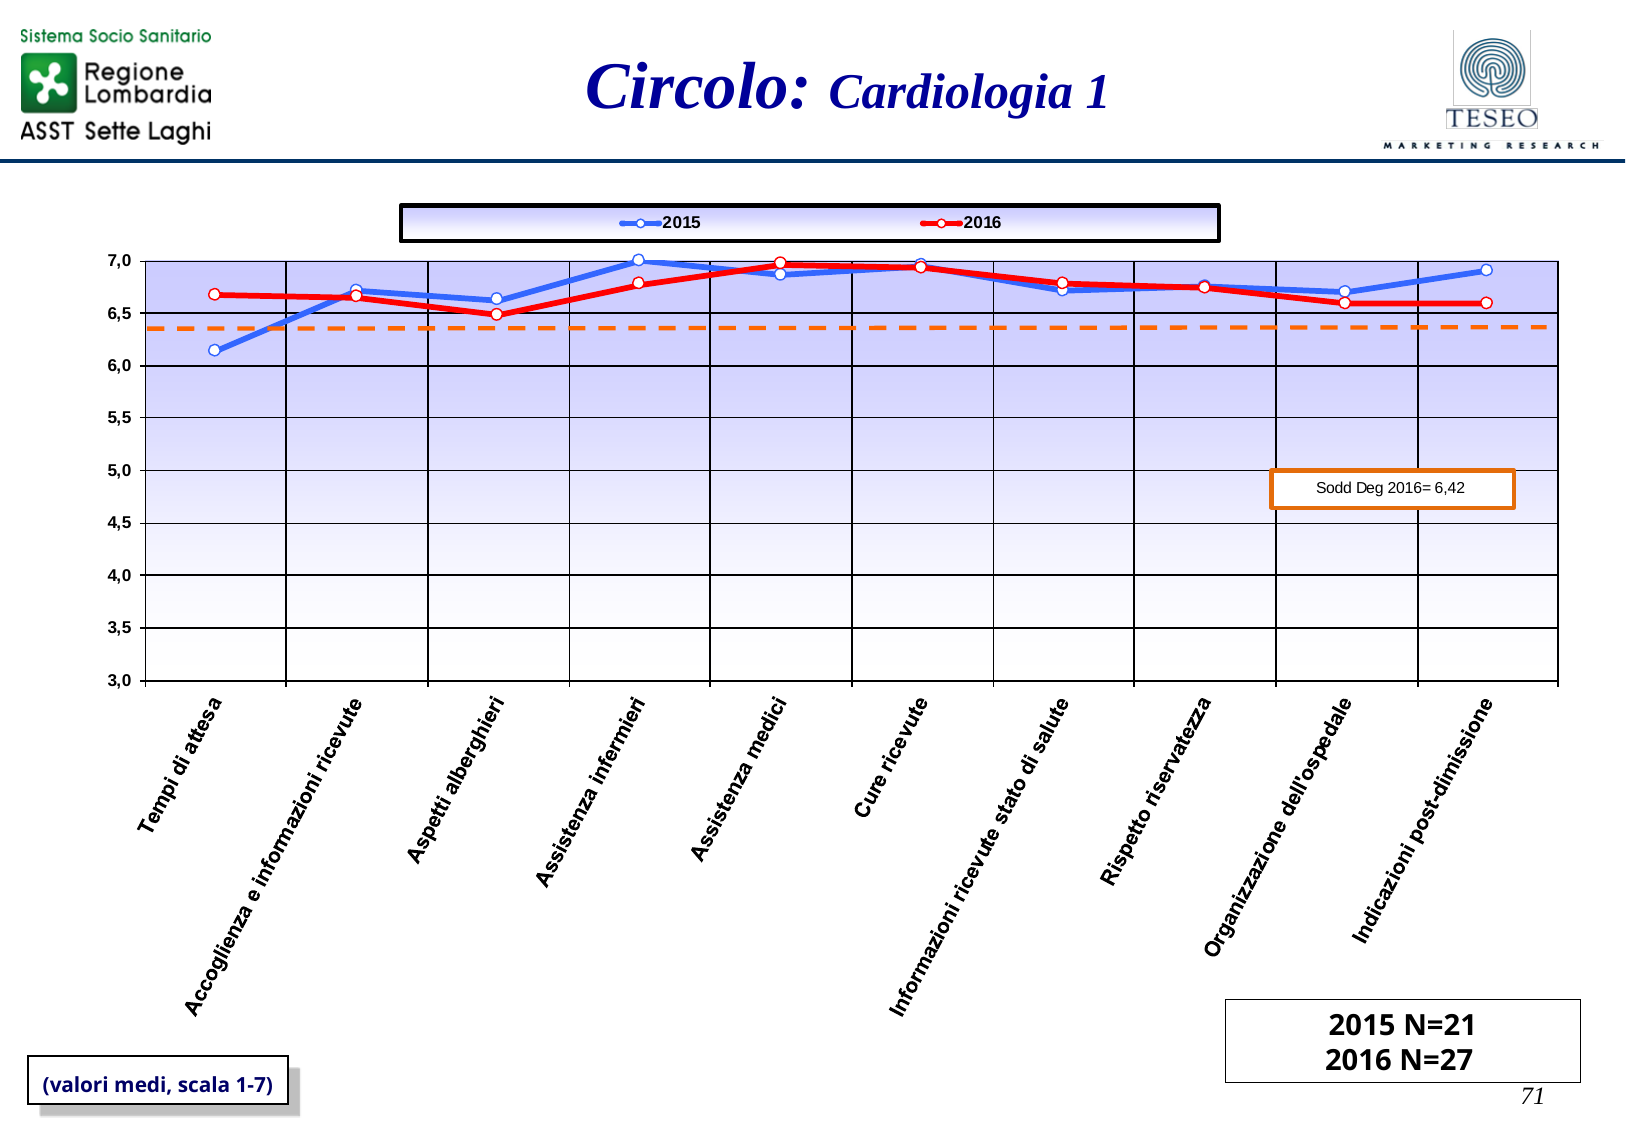

Circolo: Cardiologia 1
2015 N=21
2016 N=27
(valori medi, scala 1-7)